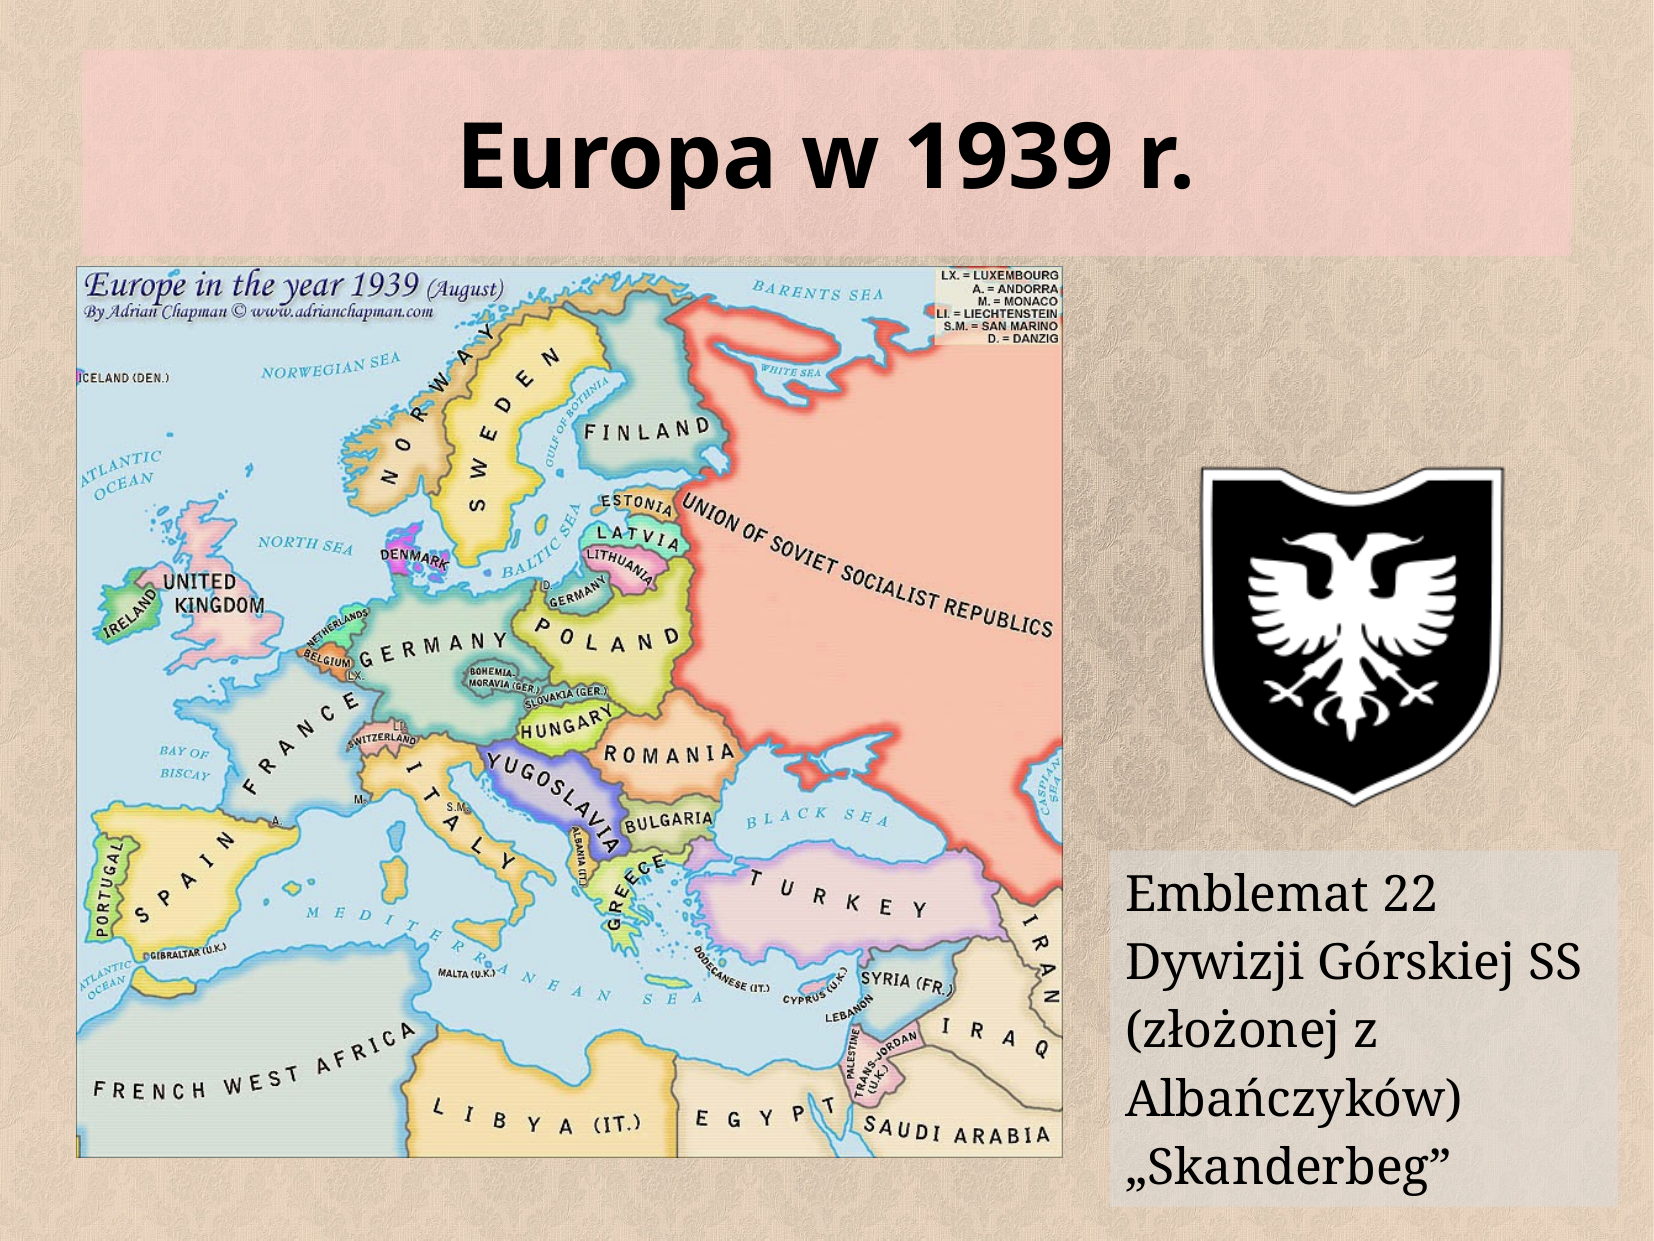

# Europa w 1939 r.
Emblemat 22 Dywizji Górskiej SS (złożonej z Albańczyków) „Skanderbeg”